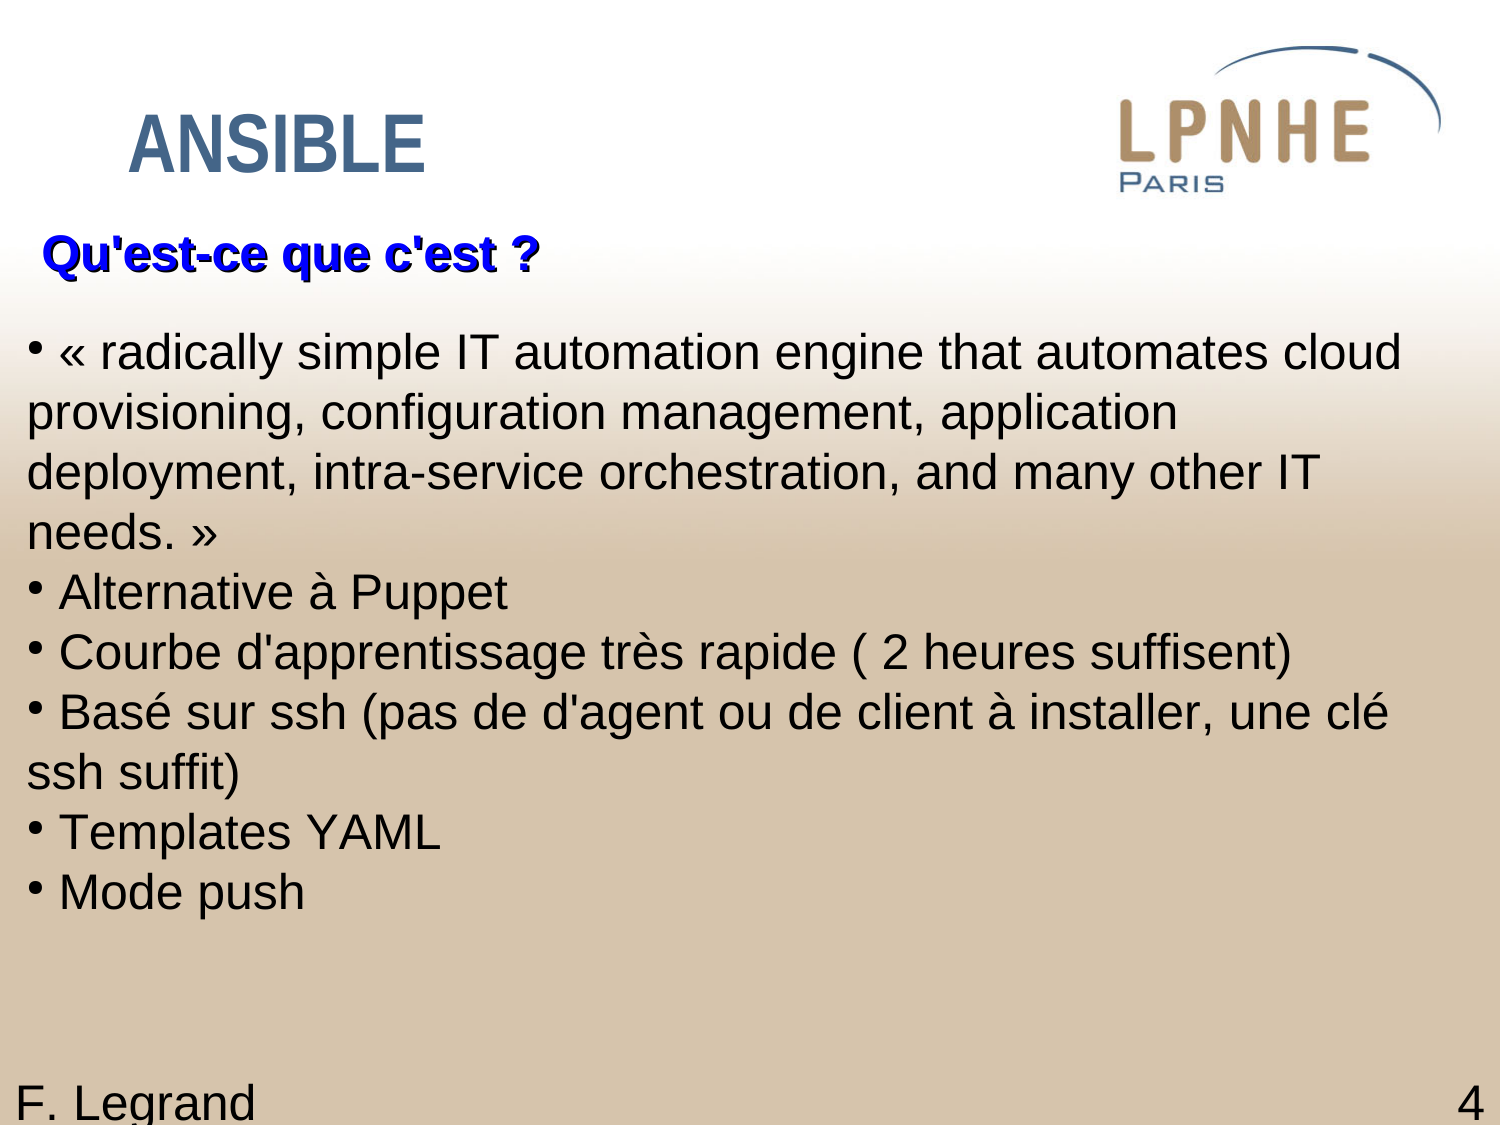

# ANSIBLE
Qu'est-ce que c'est ?
 « radically simple IT automation engine that automates cloud provisioning, configuration management, application deployment, intra-service orchestration, and many other IT needs. »
 Alternative à Puppet
 Courbe d'apprentissage très rapide ( 2 heures suffisent)
 Basé sur ssh (pas de d'agent ou de client à installer, une clé ssh suffit)
 Templates YAML
 Mode push
4